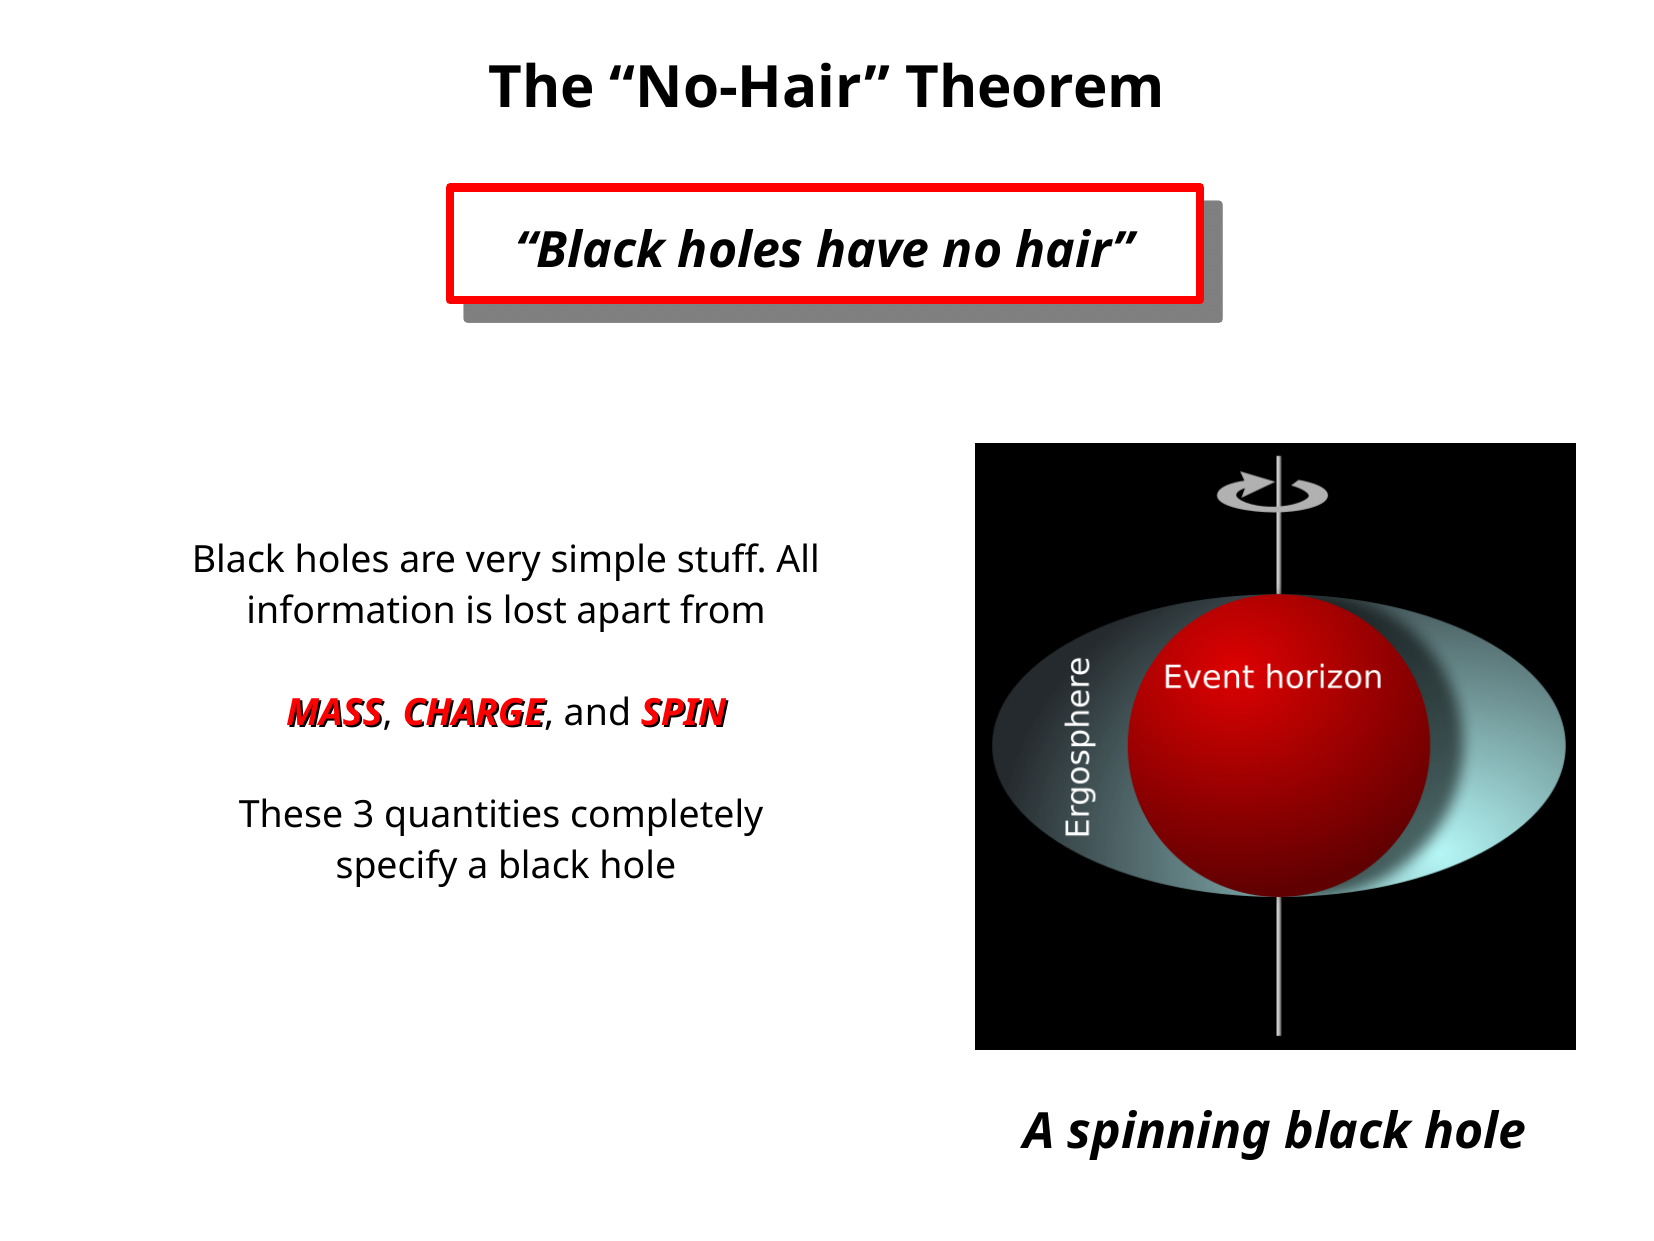

The “No-Hair” Theorem
“Black holes have no hair”
Black holes are very simple stuff. All information is lost apart from
MASS, CHARGE, and SPIN
These 3 quantities completely
specify a black hole
A spinning black hole